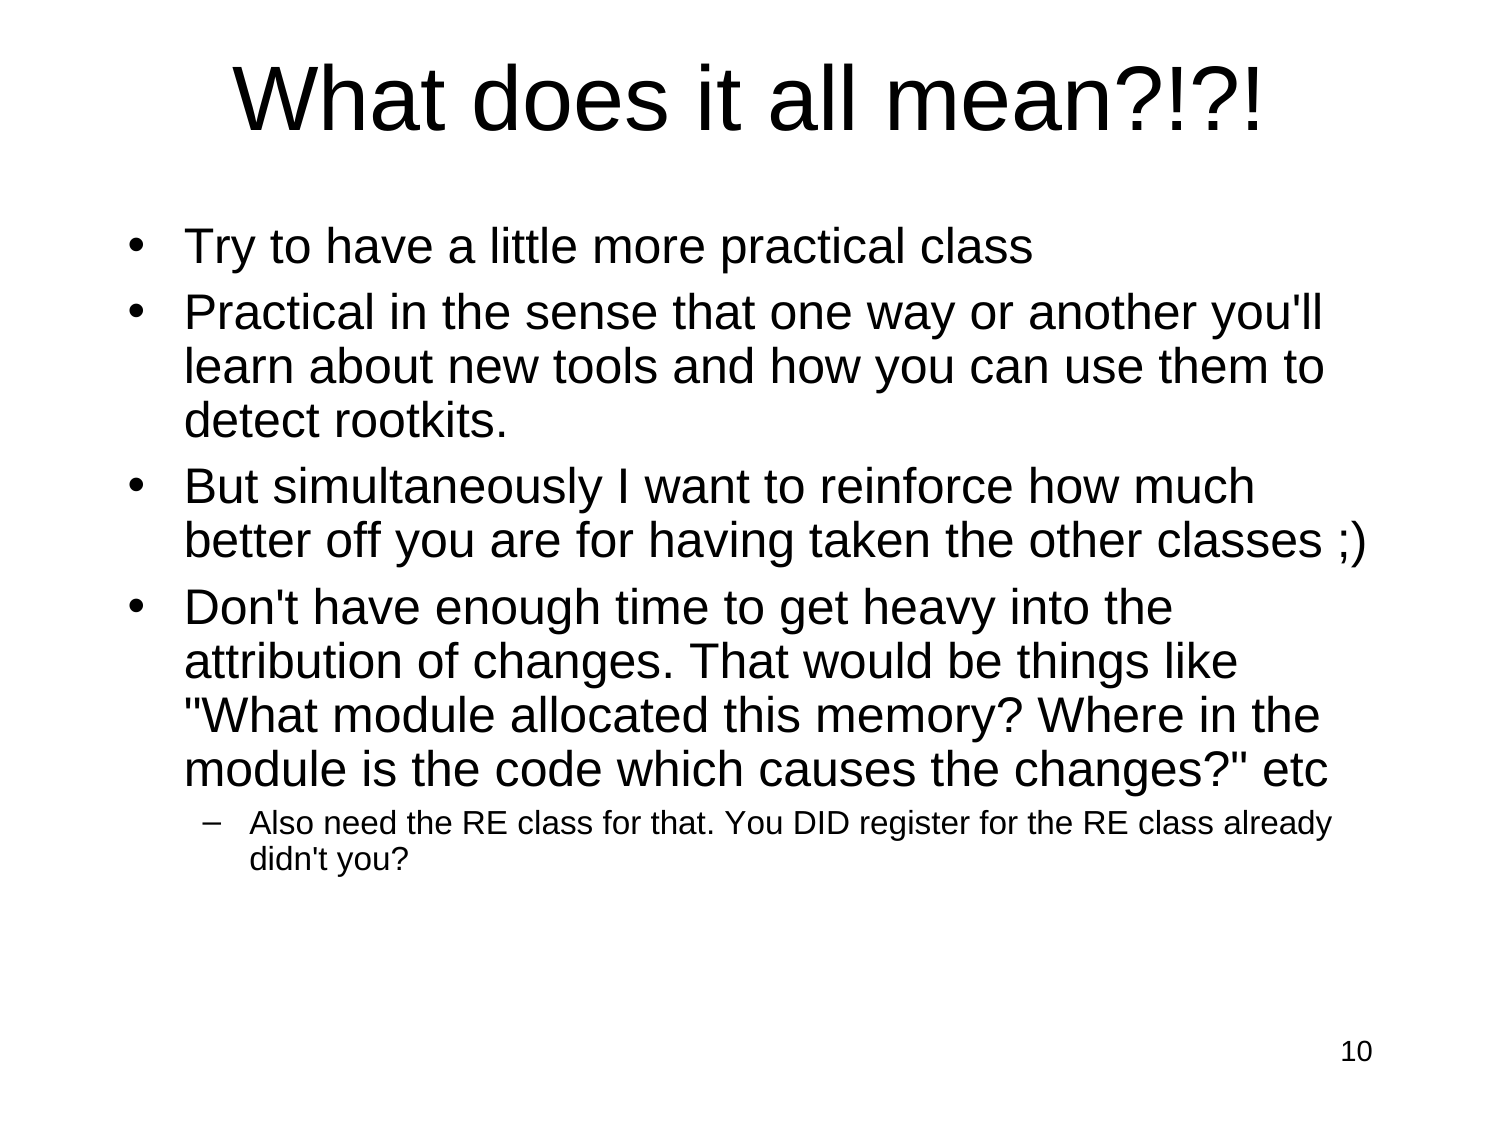

# What does it all mean?!?!
Try to have a little more practical class
Practical in the sense that one way or another you'll learn about new tools and how you can use them to detect rootkits.
But simultaneously I want to reinforce how much better off you are for having taken the other classes ;)
Don't have enough time to get heavy into the attribution of changes. That would be things like "What module allocated this memory? Where in the module is the code which causes the changes?" etc
Also need the RE class for that. You DID register for the RE class already didn't you?